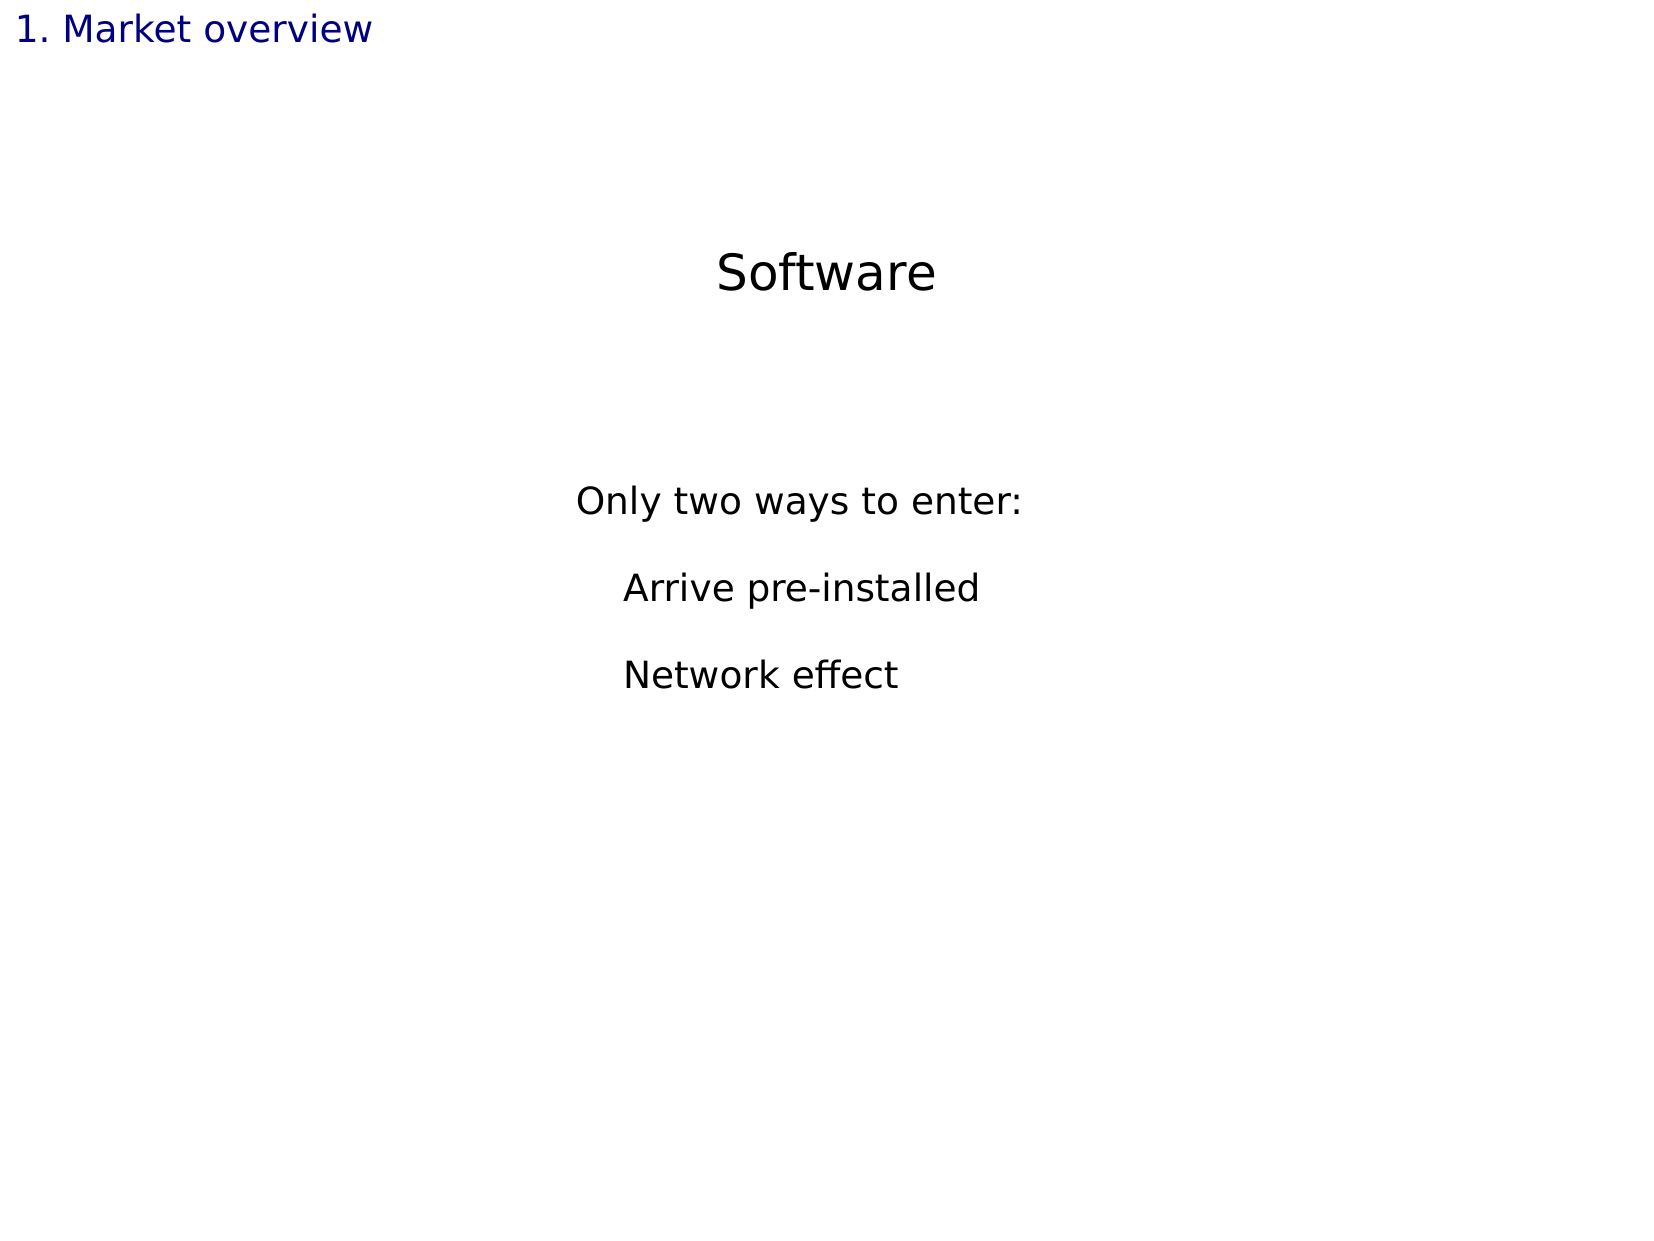

1. Market overview
Software
Only two ways to enter:
 Arrive pre-installed
 Network effect